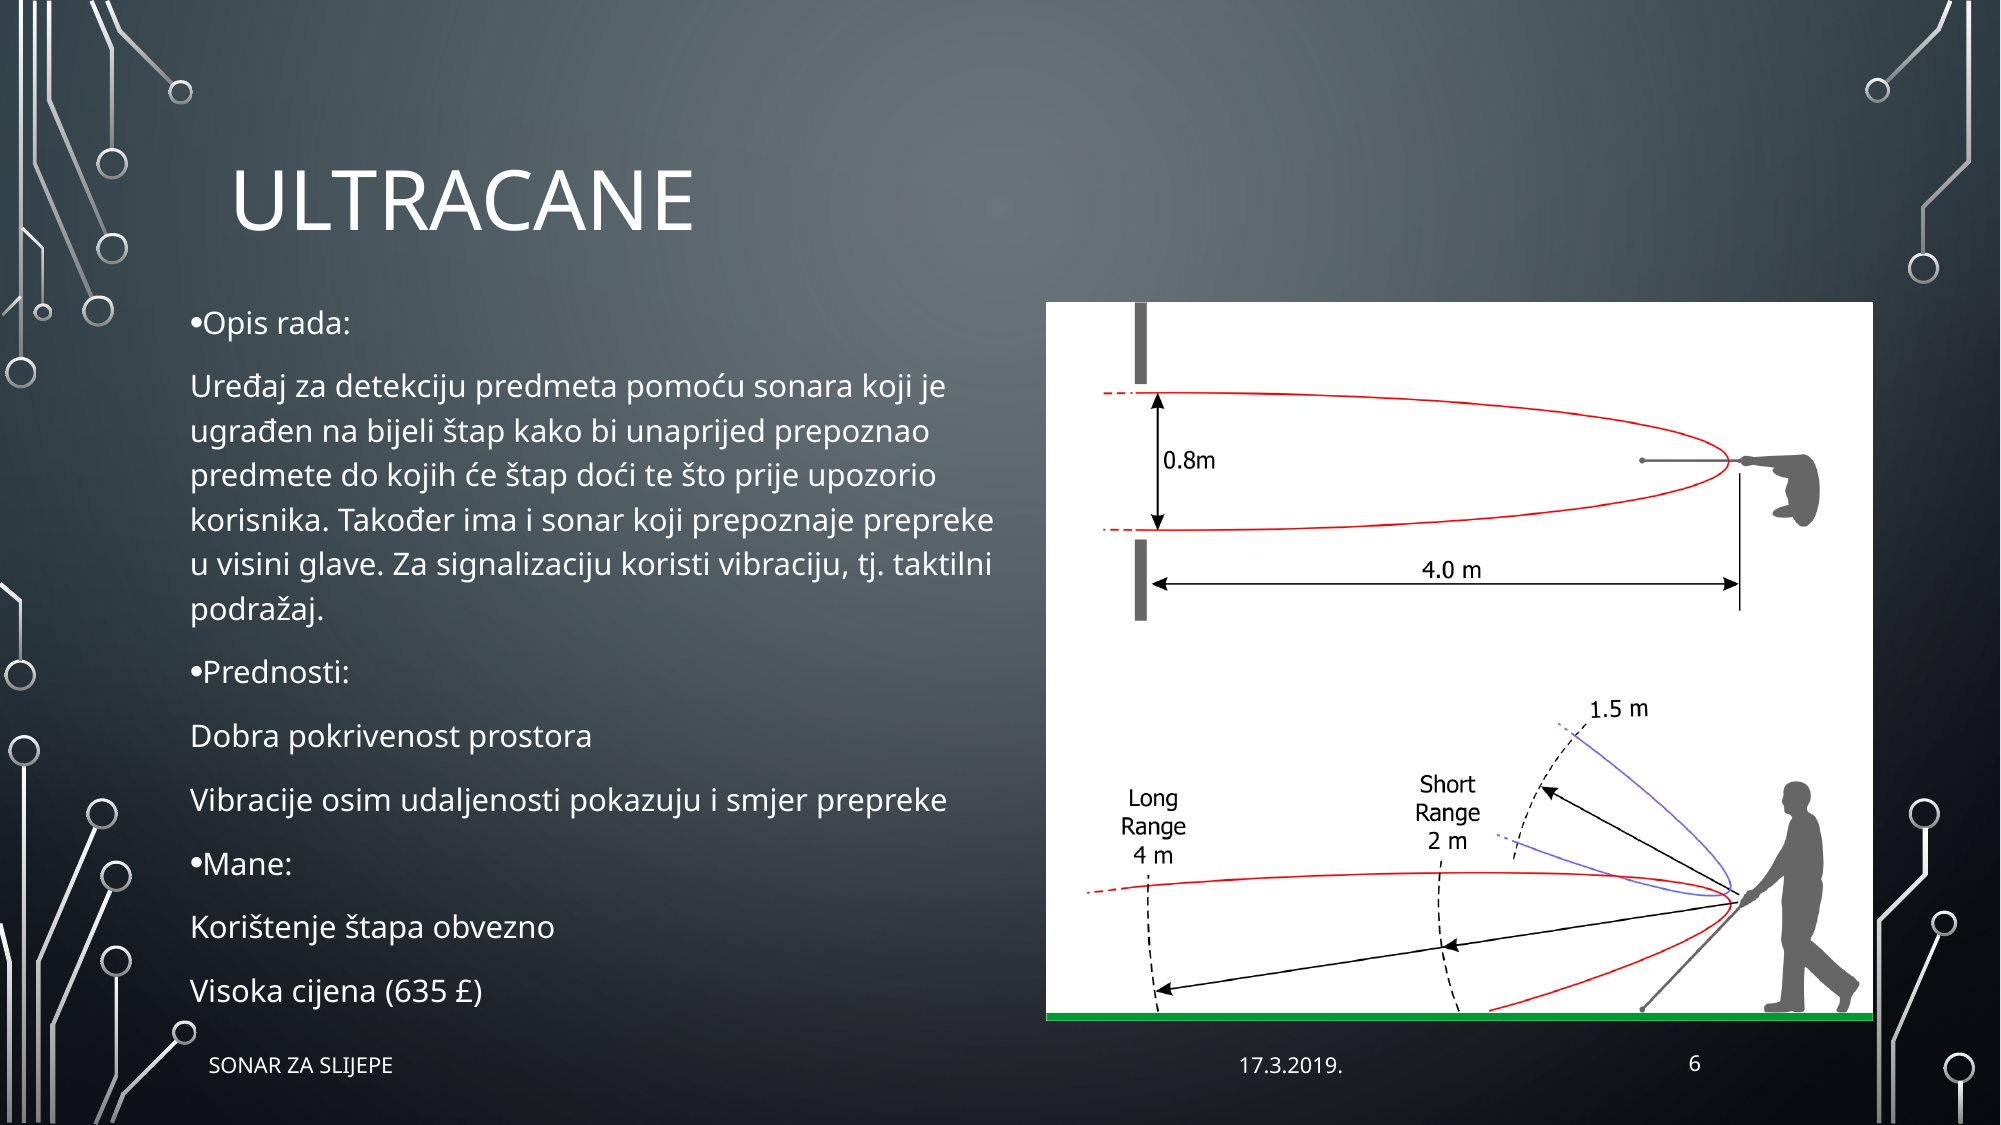

# UltraCane
Opis rada:
Uređaj za detekciju predmeta pomoću sonara koji je ugrađen na bijeli štap kako bi unaprijed prepoznao predmete do kojih će štap doći te što prije upozorio korisnika. Također ima i sonar koji prepoznaje prepreke u visini glave. Za signalizaciju koristi vibraciju, tj. taktilni podražaj.
Prednosti:
Dobra pokrivenost prostora
Vibracije osim udaljenosti pokazuju i smjer prepreke
Mane:
Korištenje štapa obvezno
Visoka cijena (635 £)
Sonar za slijepe
17.3.2019.